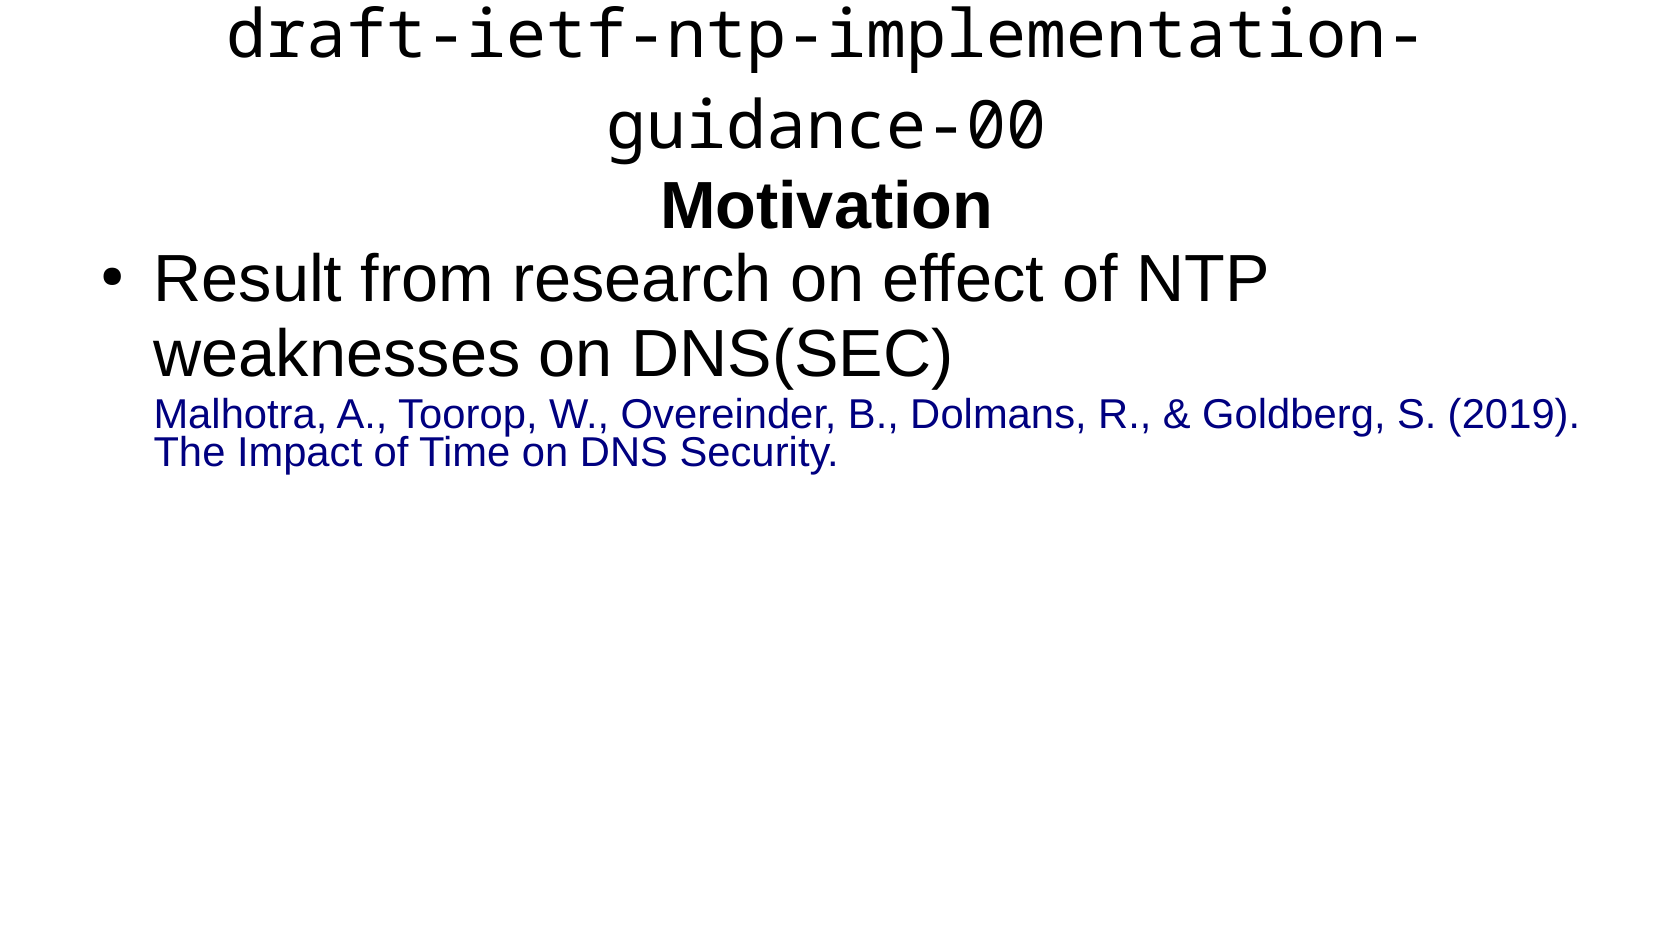

# draft-ietf-ntp-implementation-guidance-00 Motivation
Result from research on effect of NTP weaknesses on DNS(SEC)
Malhotra, A., Toorop, W., Overeinder, B., Dolmans, R., & Goldberg, S. (2019). The Impact of Time on DNS Security.